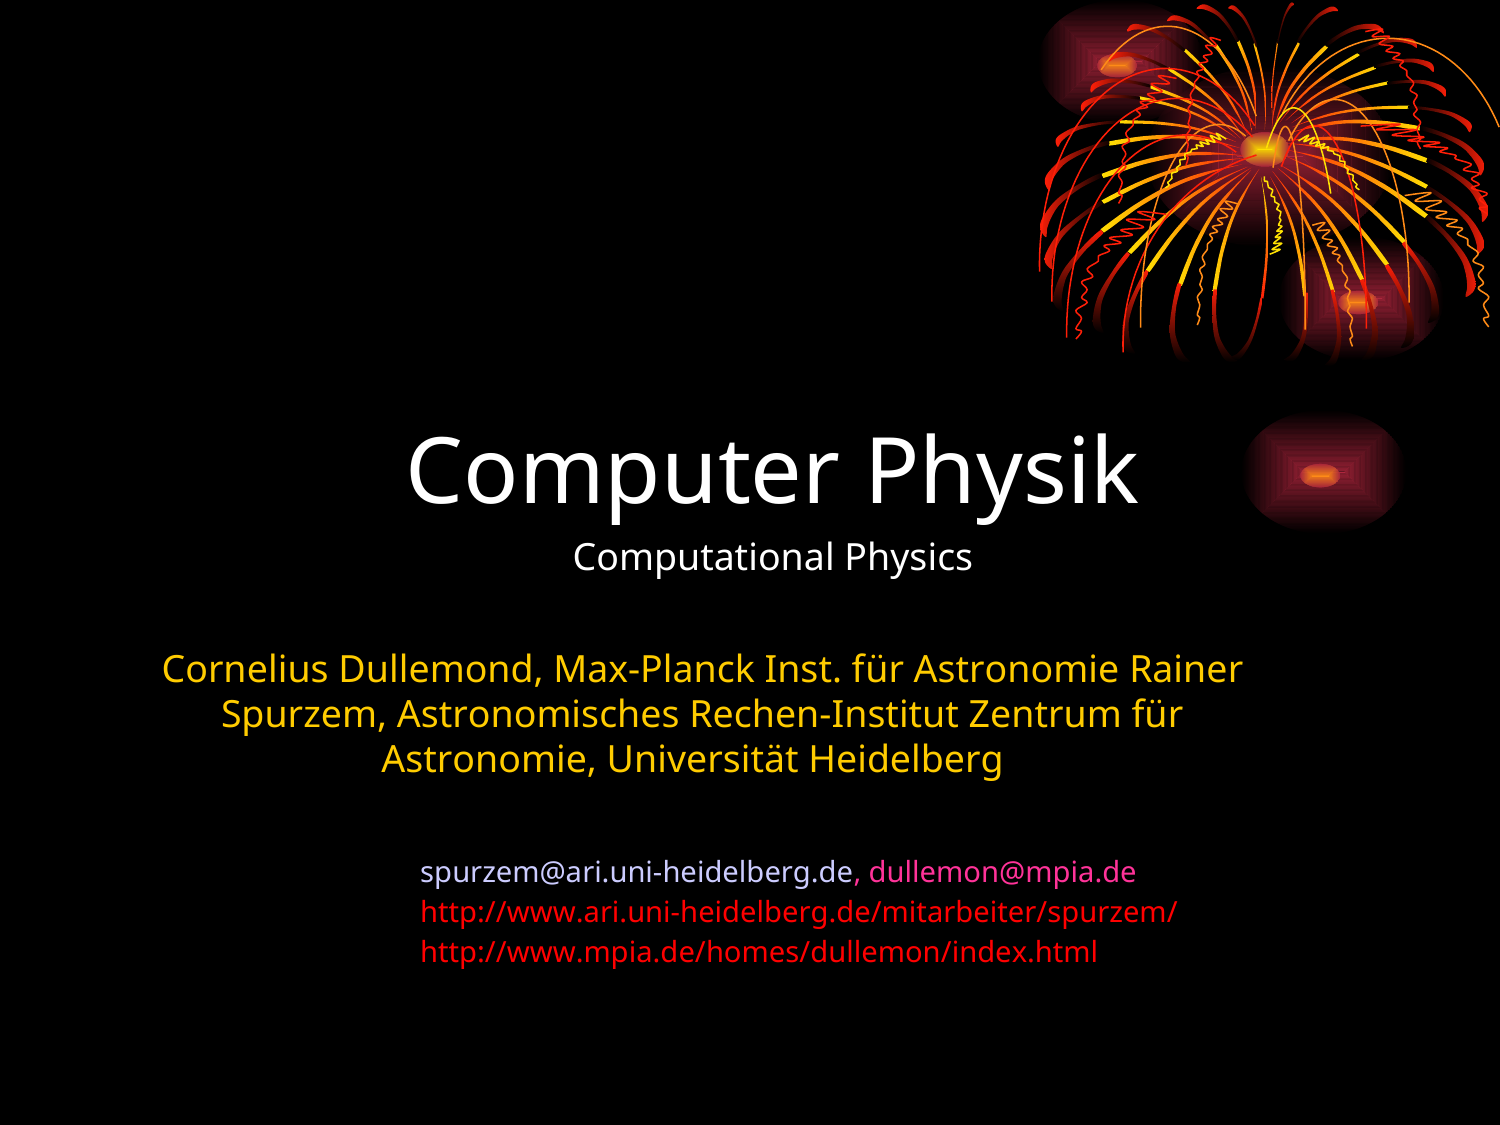

# Computer Physik Computational Physics
Cornelius Dullemond, Max-Planck Inst. für Astronomie Rainer Spurzem, Astronomisches Rechen-Institut Zentrum für Astronomie, Universität Heidelberg
spurzem@ari.uni-heidelberg.de, dullemon@mpia.de
http://www.ari.uni-heidelberg.de/mitarbeiter/spurzem/
http://www.mpia.de/homes/dullemon/index.html
1